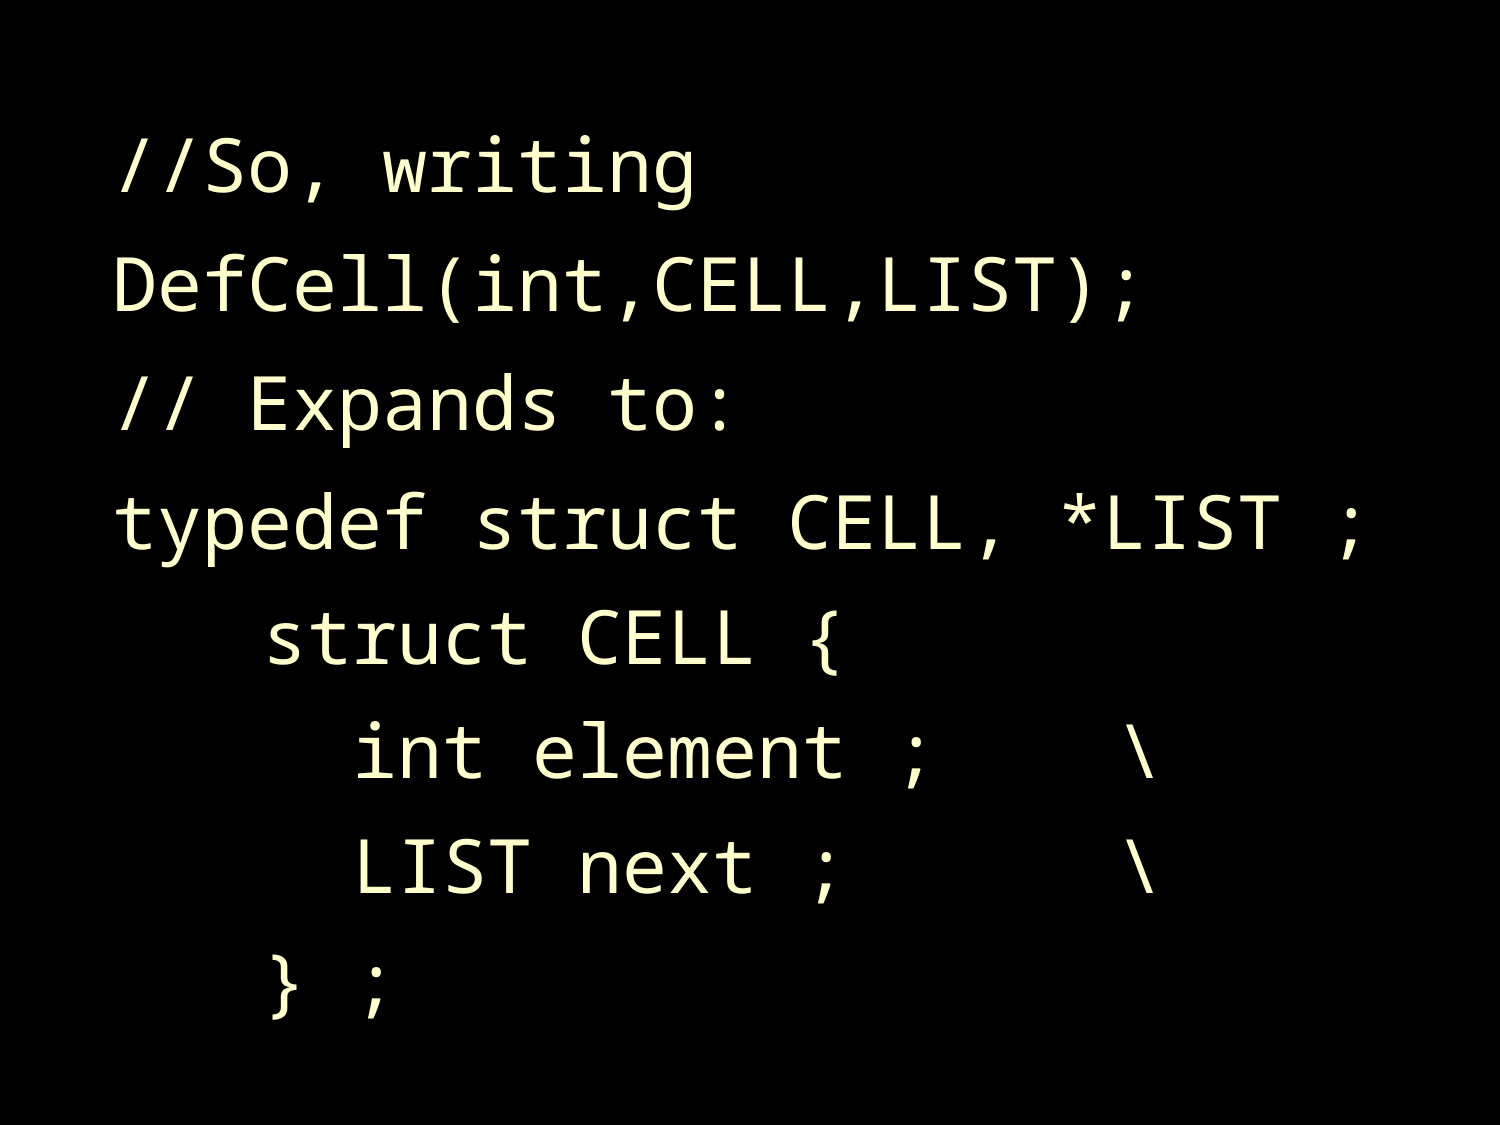

# //So, writing
DefCell(int,CELL,LIST);
// Expands to:
typedef struct CELL, *LIST ;
struct CELL {
 int element ; \
 LIST next ; \
} ;